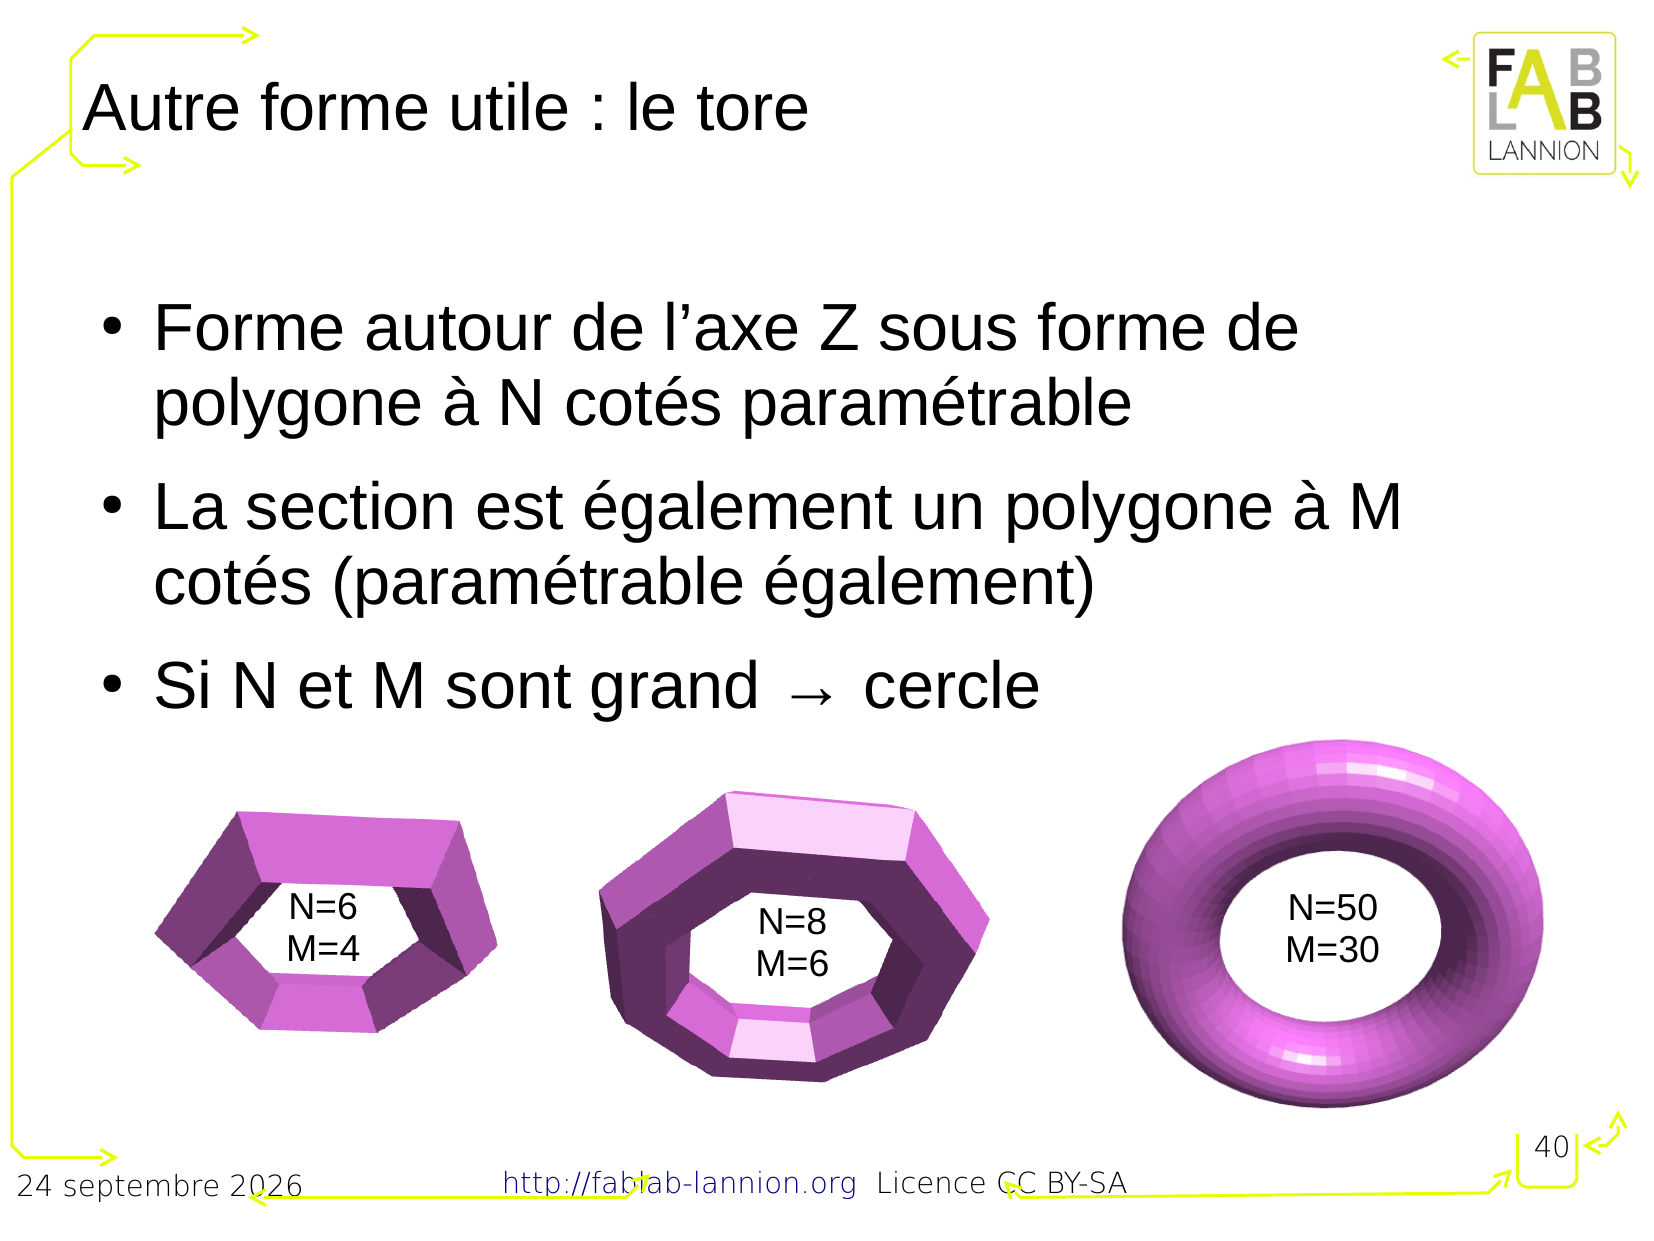

# Autre forme utile : le tore
Forme autour de l’axe Z sous forme de polygone à N cotés paramétrable
La section est également un polygone à M cotés (paramétrable également)
Si N et M sont grand → cercle
N=50
M=30
N=6
M=4
N=8
M=6
40